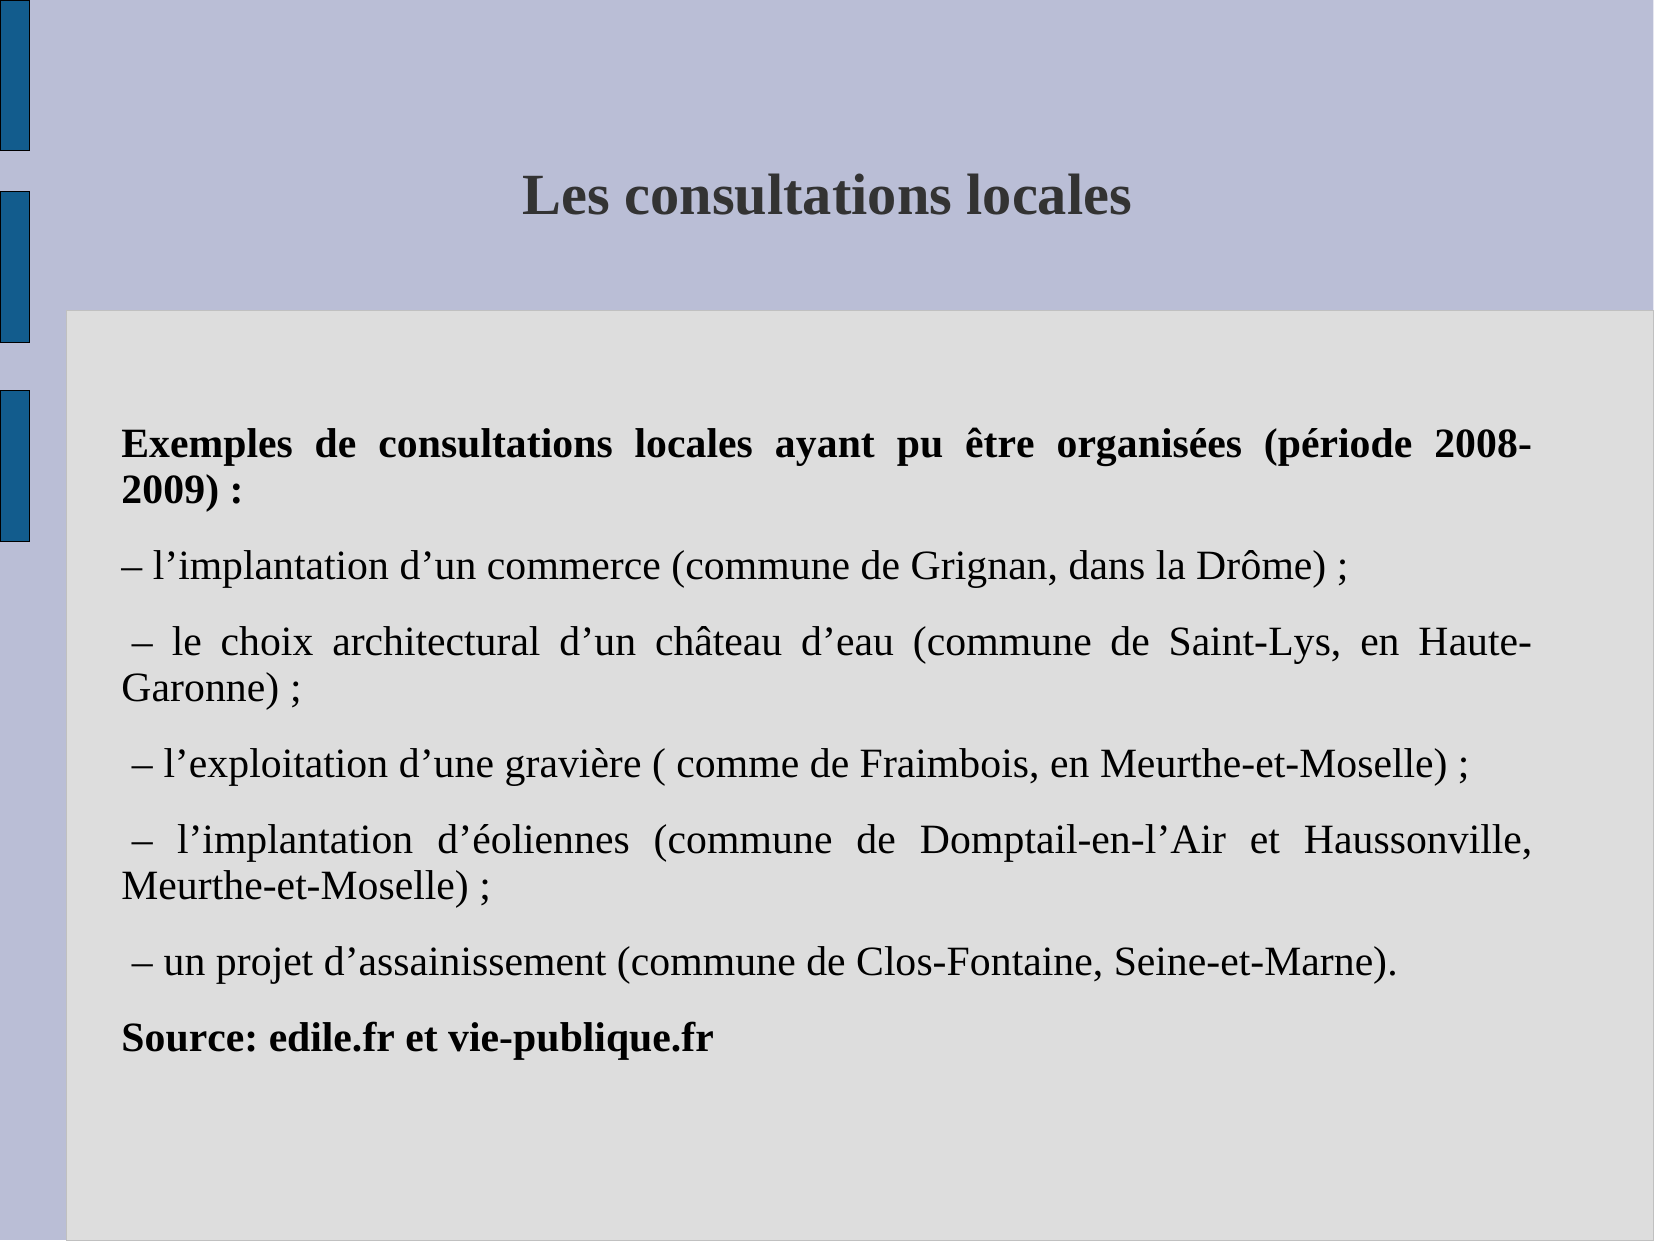

# Les consultations locales
Exemples de consultations locales ayant pu être organisées (période 2008-2009) :
– l’implantation d’un commerce (commune de Grignan, dans la Drôme) ;
 – le choix architectural d’un château d’eau (commune de Saint-Lys, en Haute-Garonne) ;
 – l’exploitation d’une gravière ( comme de Fraimbois, en Meurthe-et-Moselle) ;
 – l’implantation d’éoliennes (commune de Domptail-en-l’Air et Haussonville, Meurthe-et-Moselle) ;
 – un projet d’assainissement (commune de Clos-Fontaine, Seine-et-Marne).
Source: edile.fr et vie-publique.fr